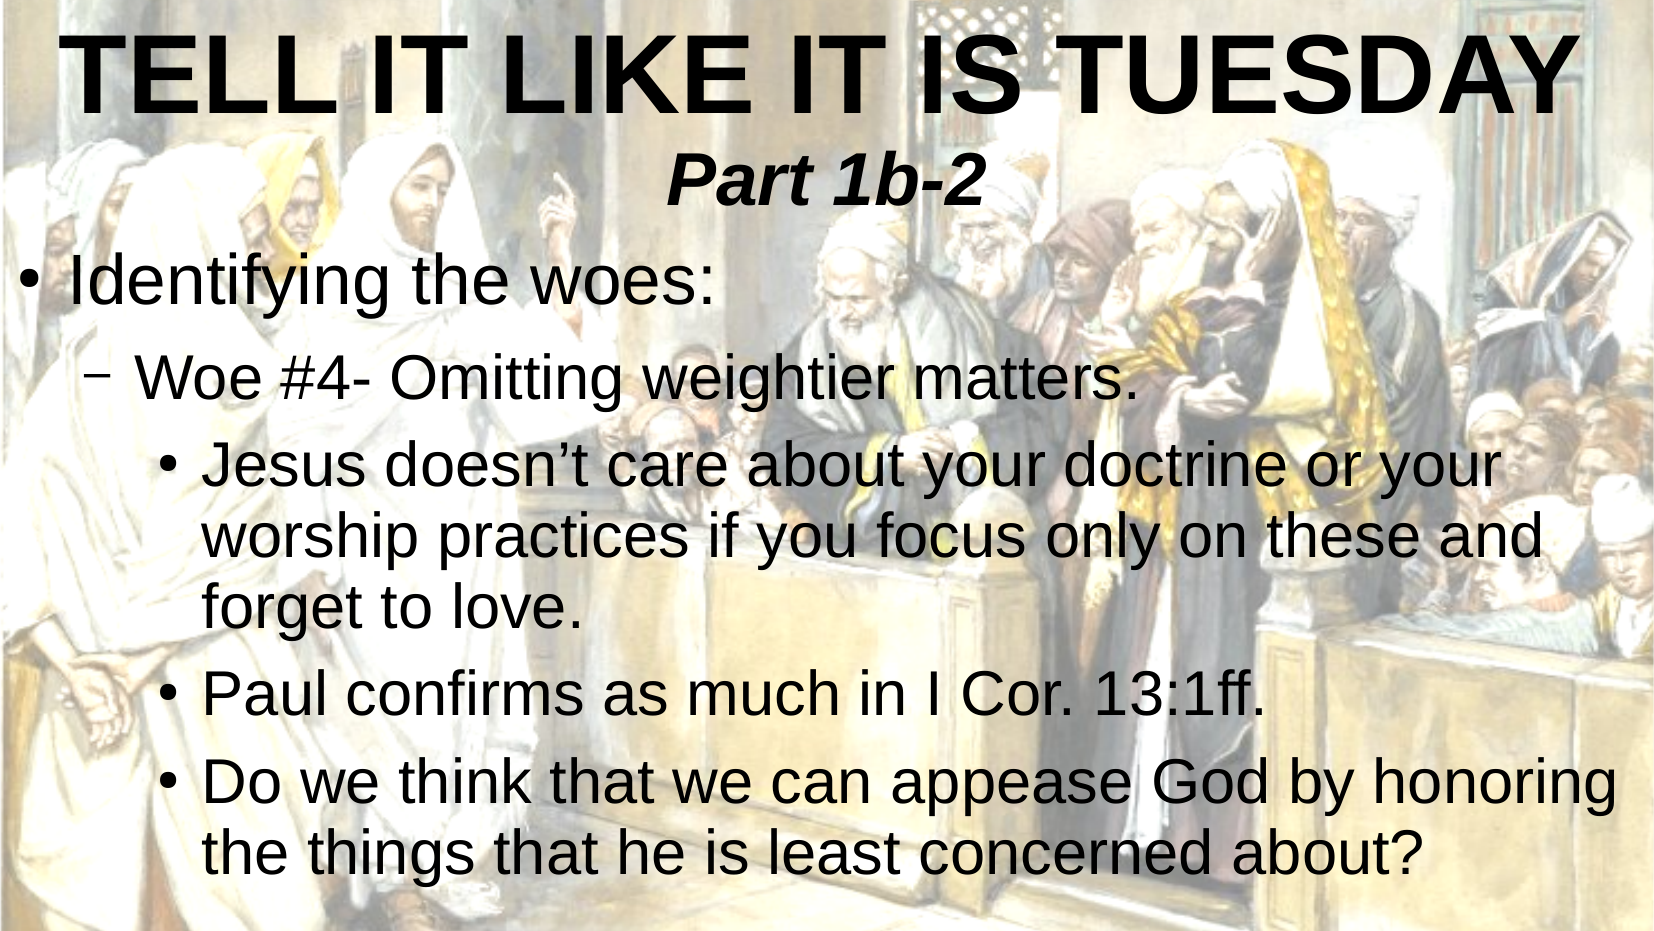

TELL IT LIKE IT IS TUESDAY
Part 1b-2
# Identifying the woes:
Woe #4- Omitting weightier matters.
Jesus doesn’t care about your doctrine or your worship practices if you focus only on these and forget to love.
Paul confirms as much in I Cor. 13:1ff.
Do we think that we can appease God by honoring the things that he is least concerned about?